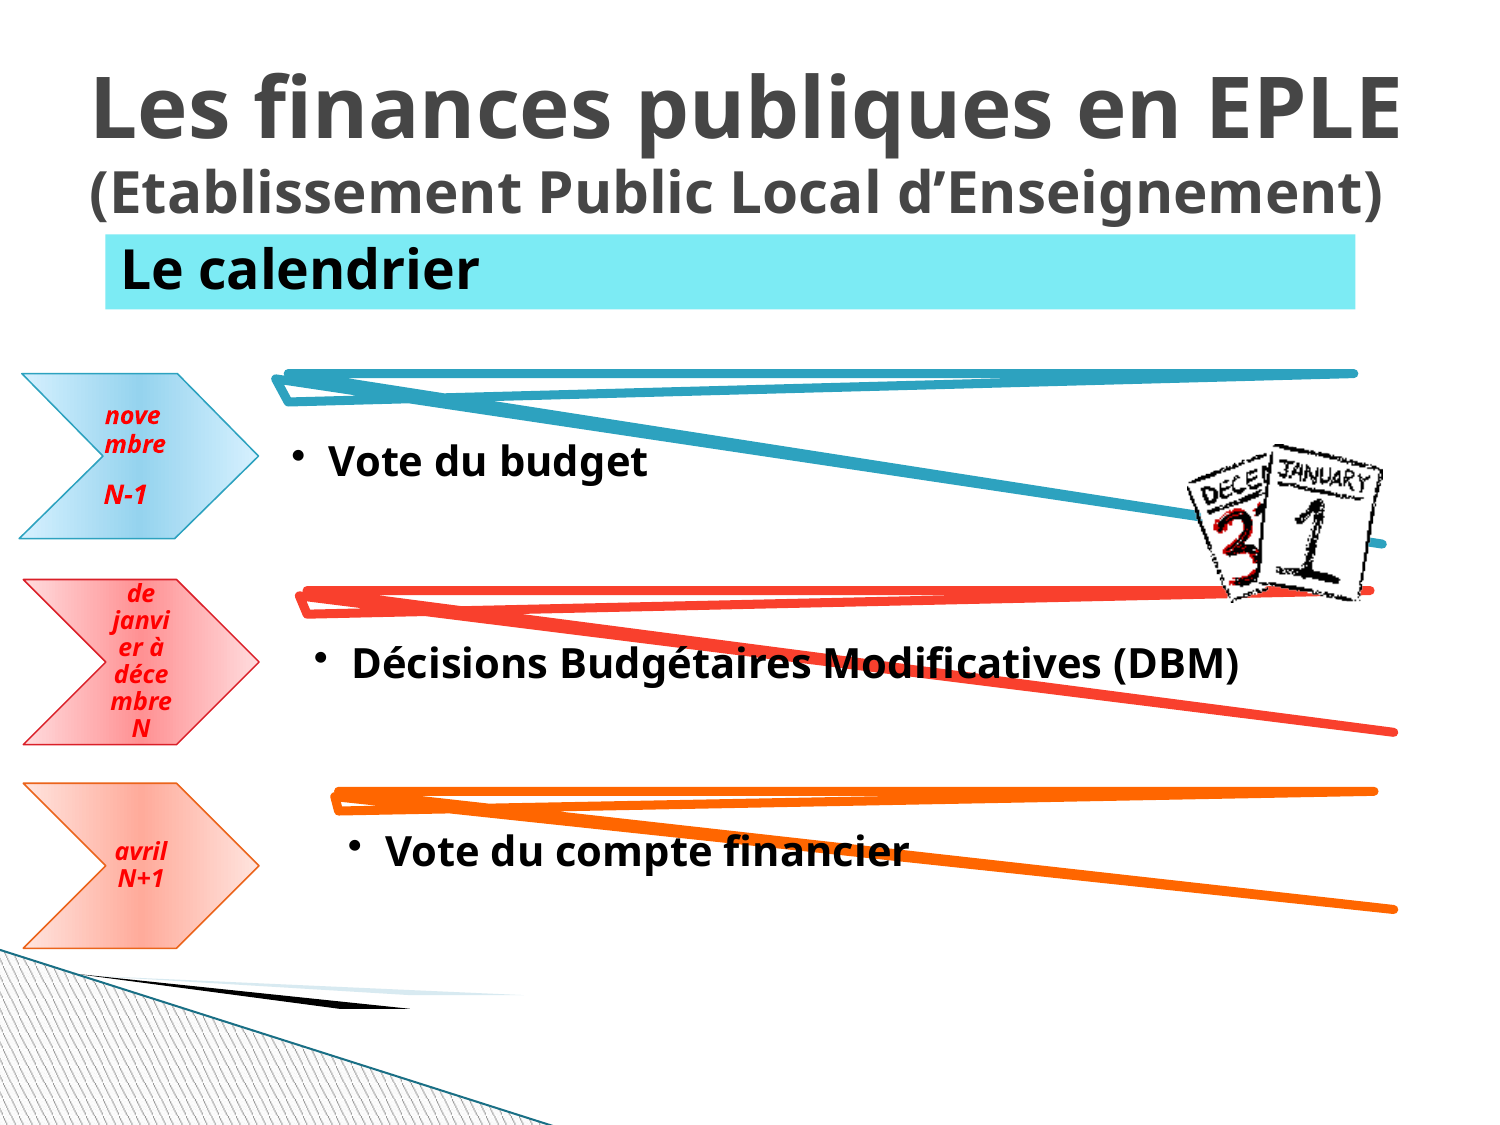

Les finances publiques en EPLE
(Etablissement Public Local d’Enseignement)
# Le calendrier
novembre
N-1
Vote du budget
de janvier à décembre N
Décisions Budgétaires Modificatives (DBM)
avril N+1
Vote du compte financier